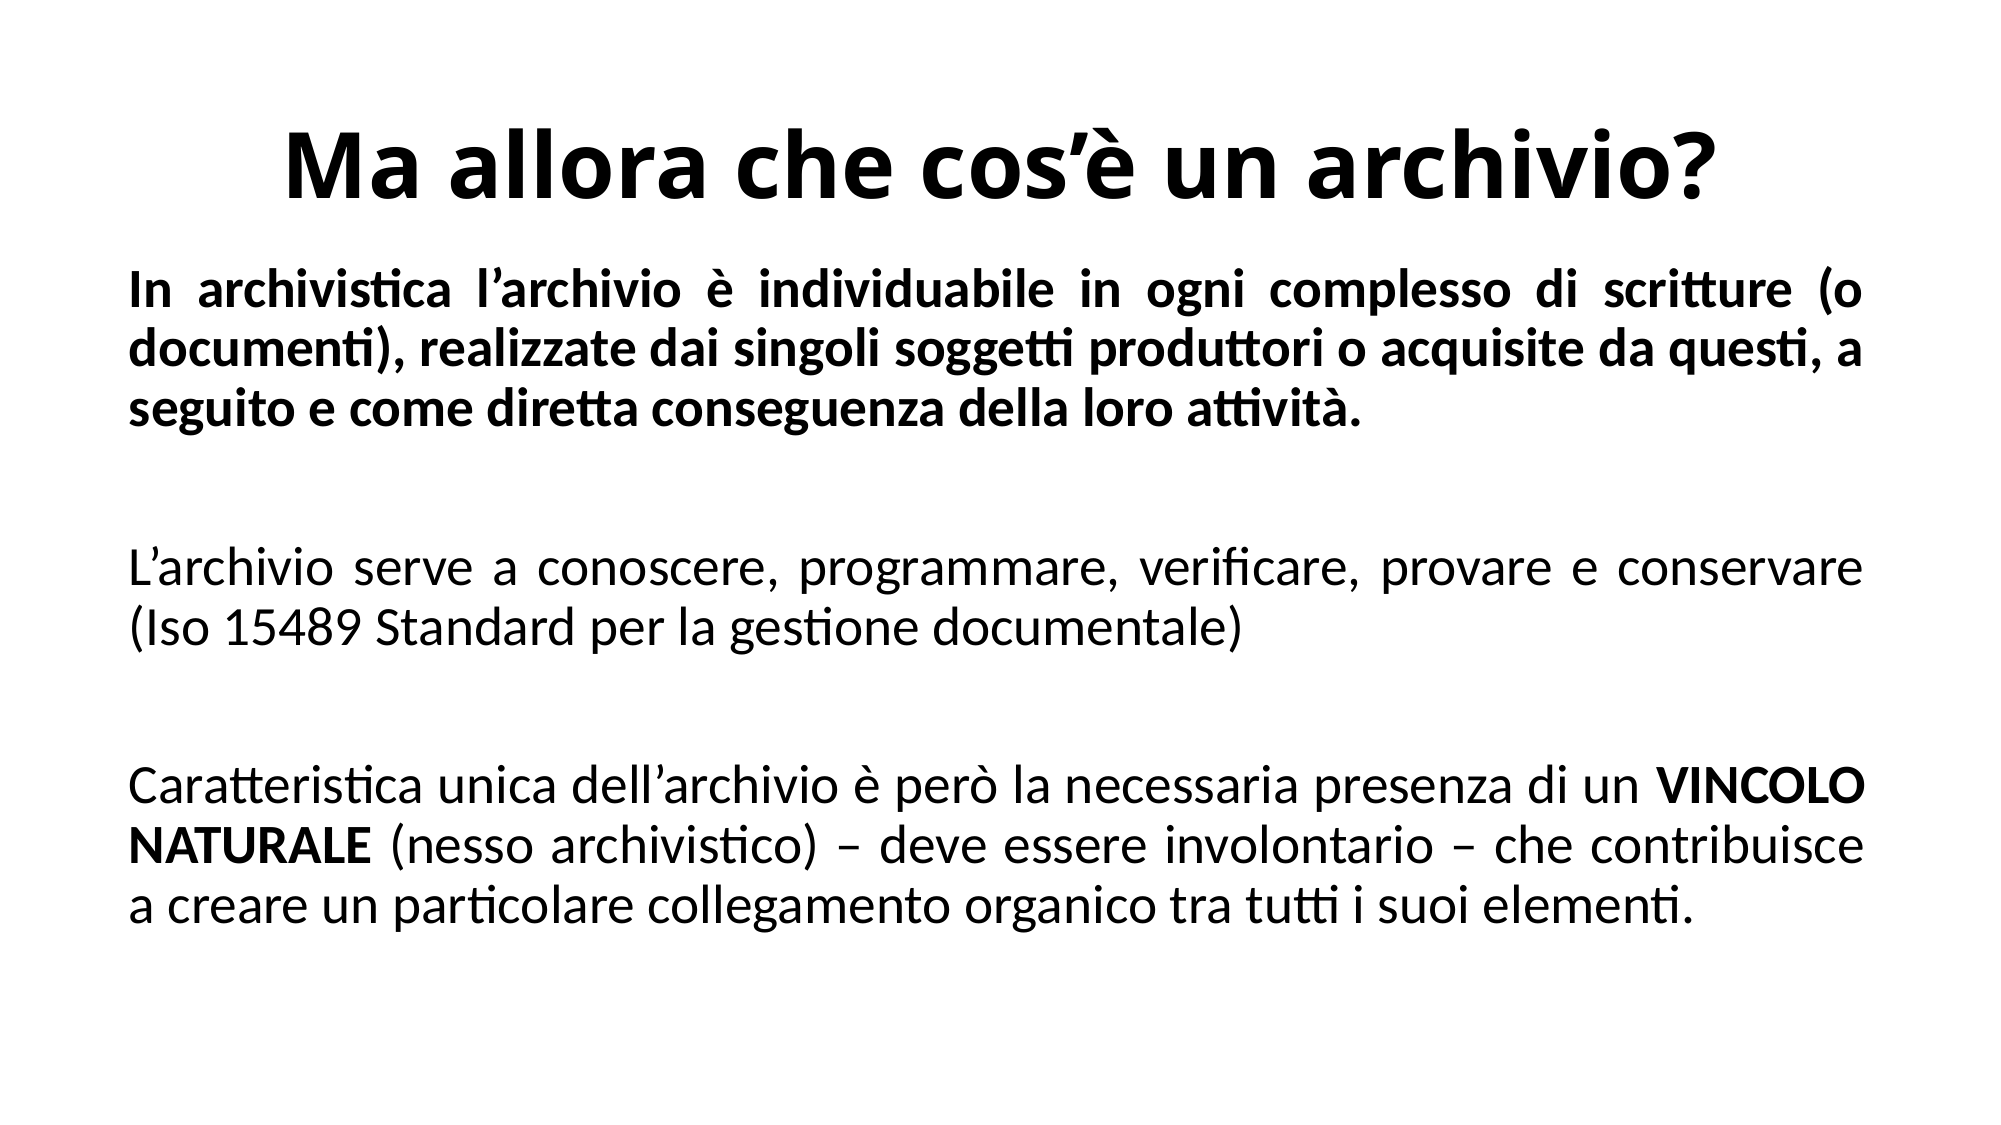

# Ma allora che cos’è un archivio?
In archivistica l’archivio è individuabile in ogni complesso di scritture (o documenti), realizzate dai singoli soggetti produttori o acquisite da questi, a seguito e come diretta conseguenza della loro attività.
L’archivio serve a conoscere, programmare, verificare, provare e conservare (Iso 15489 Standard per la gestione documentale)
Caratteristica unica dell’archivio è però la necessaria presenza di un VINCOLO NATURALE (nesso archivistico) – deve essere involontario – che contribuisce a creare un particolare collegamento organico tra tutti i suoi elementi.